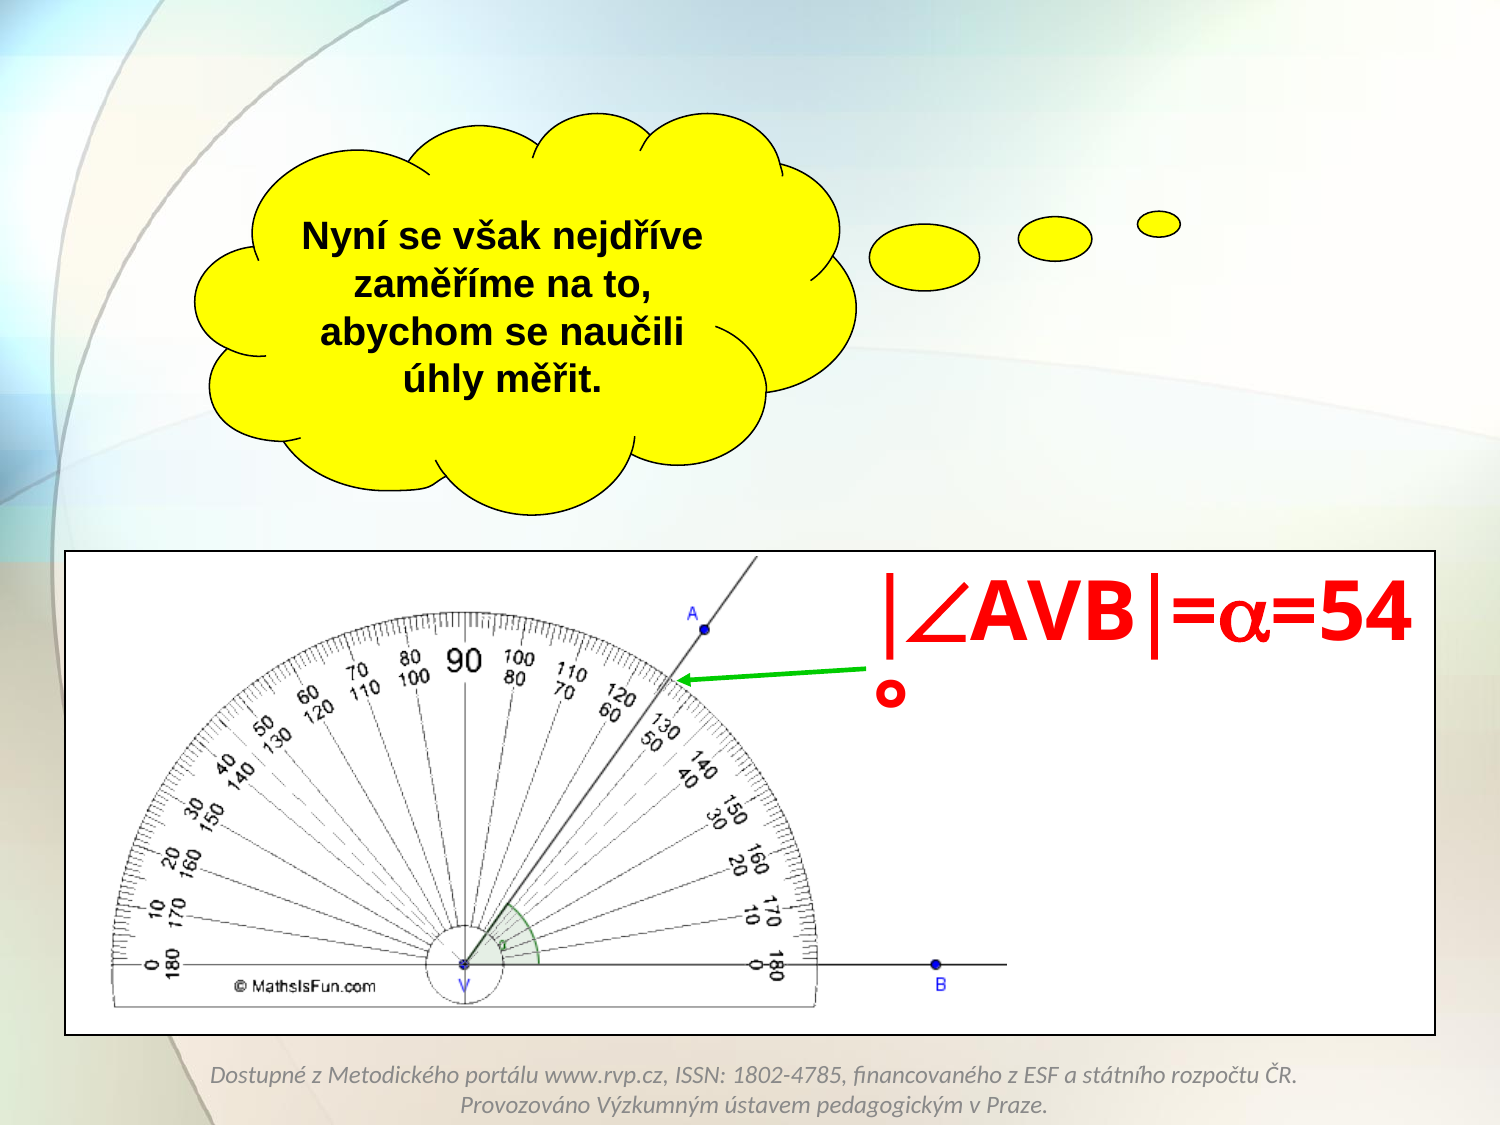

Nyní se však nejdříve zaměříme na to, abychom se naučili úhly měřit.
AVB==54°